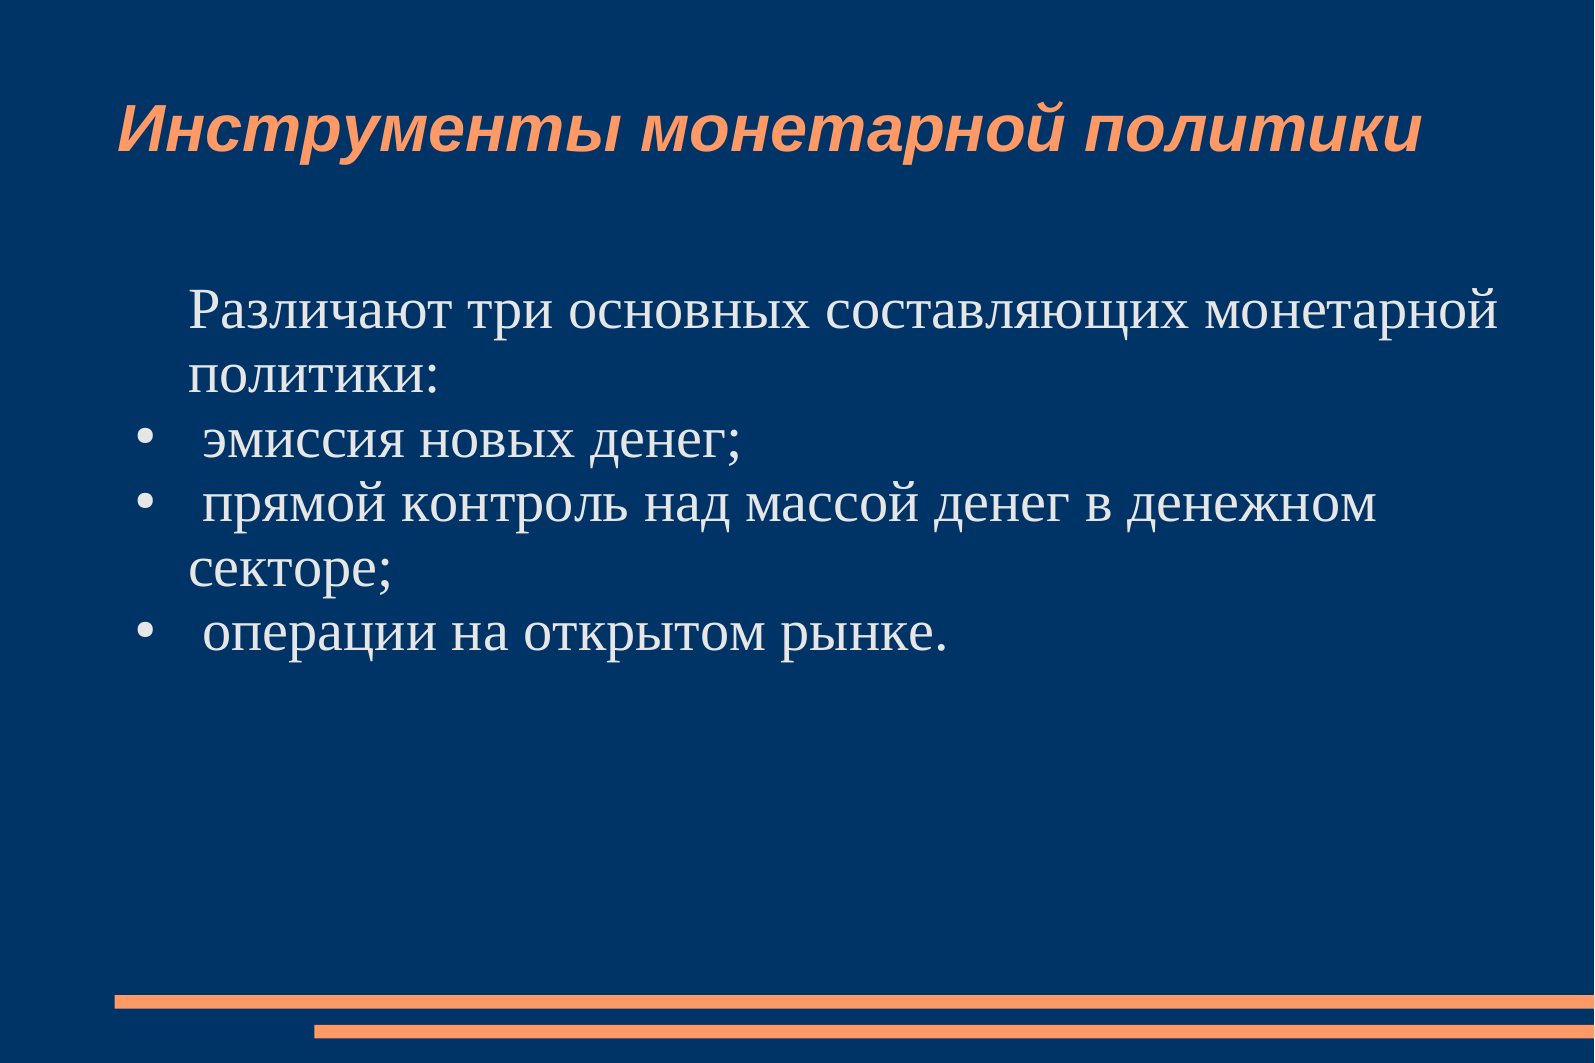

# Инструменты монетарной политики
Различают три основных составляющих монетарной политики:
 эмиссия новых денег;
 прямой контроль над массой денег в денежном секторе;
 операции на открытом рынке.